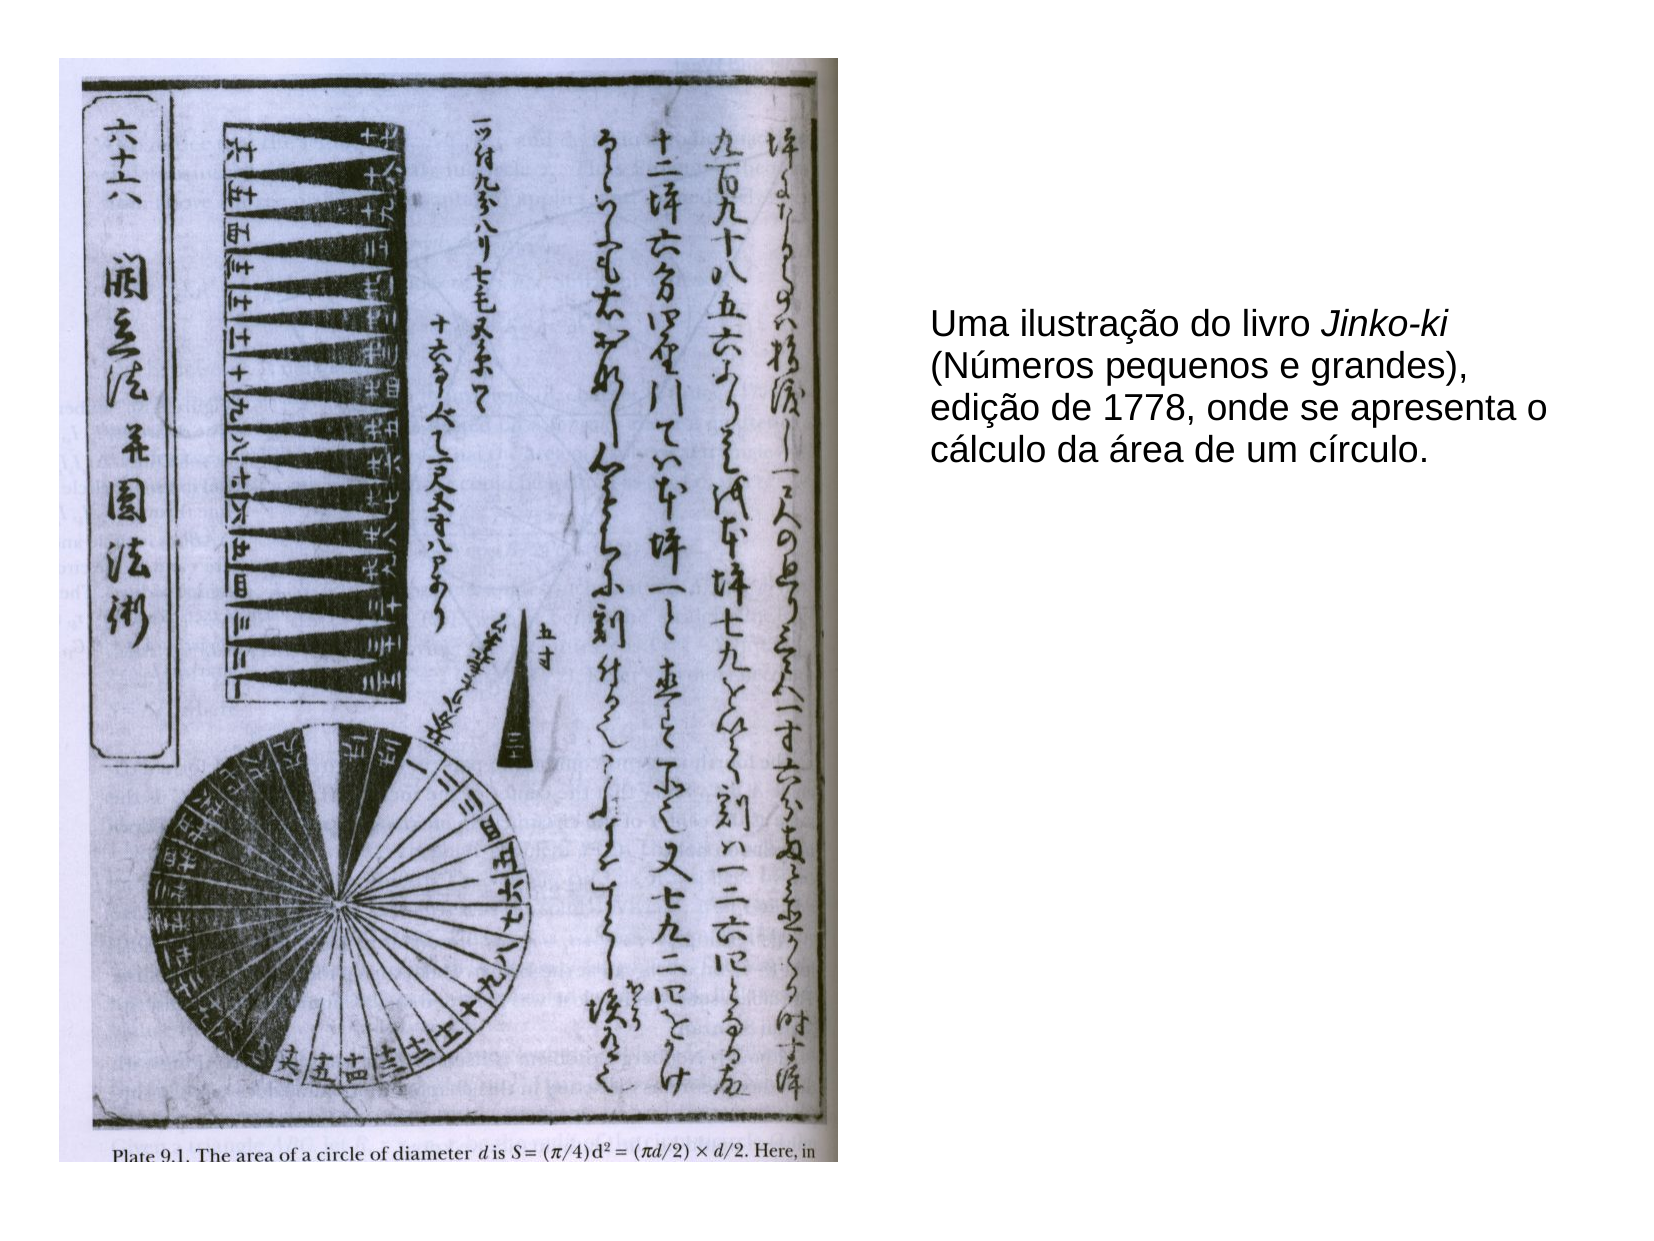

Uma ilustração do livro Jinko-ki
(Números pequenos e grandes),
edição de 1778, onde se apresenta o
cálculo da área de um círculo.